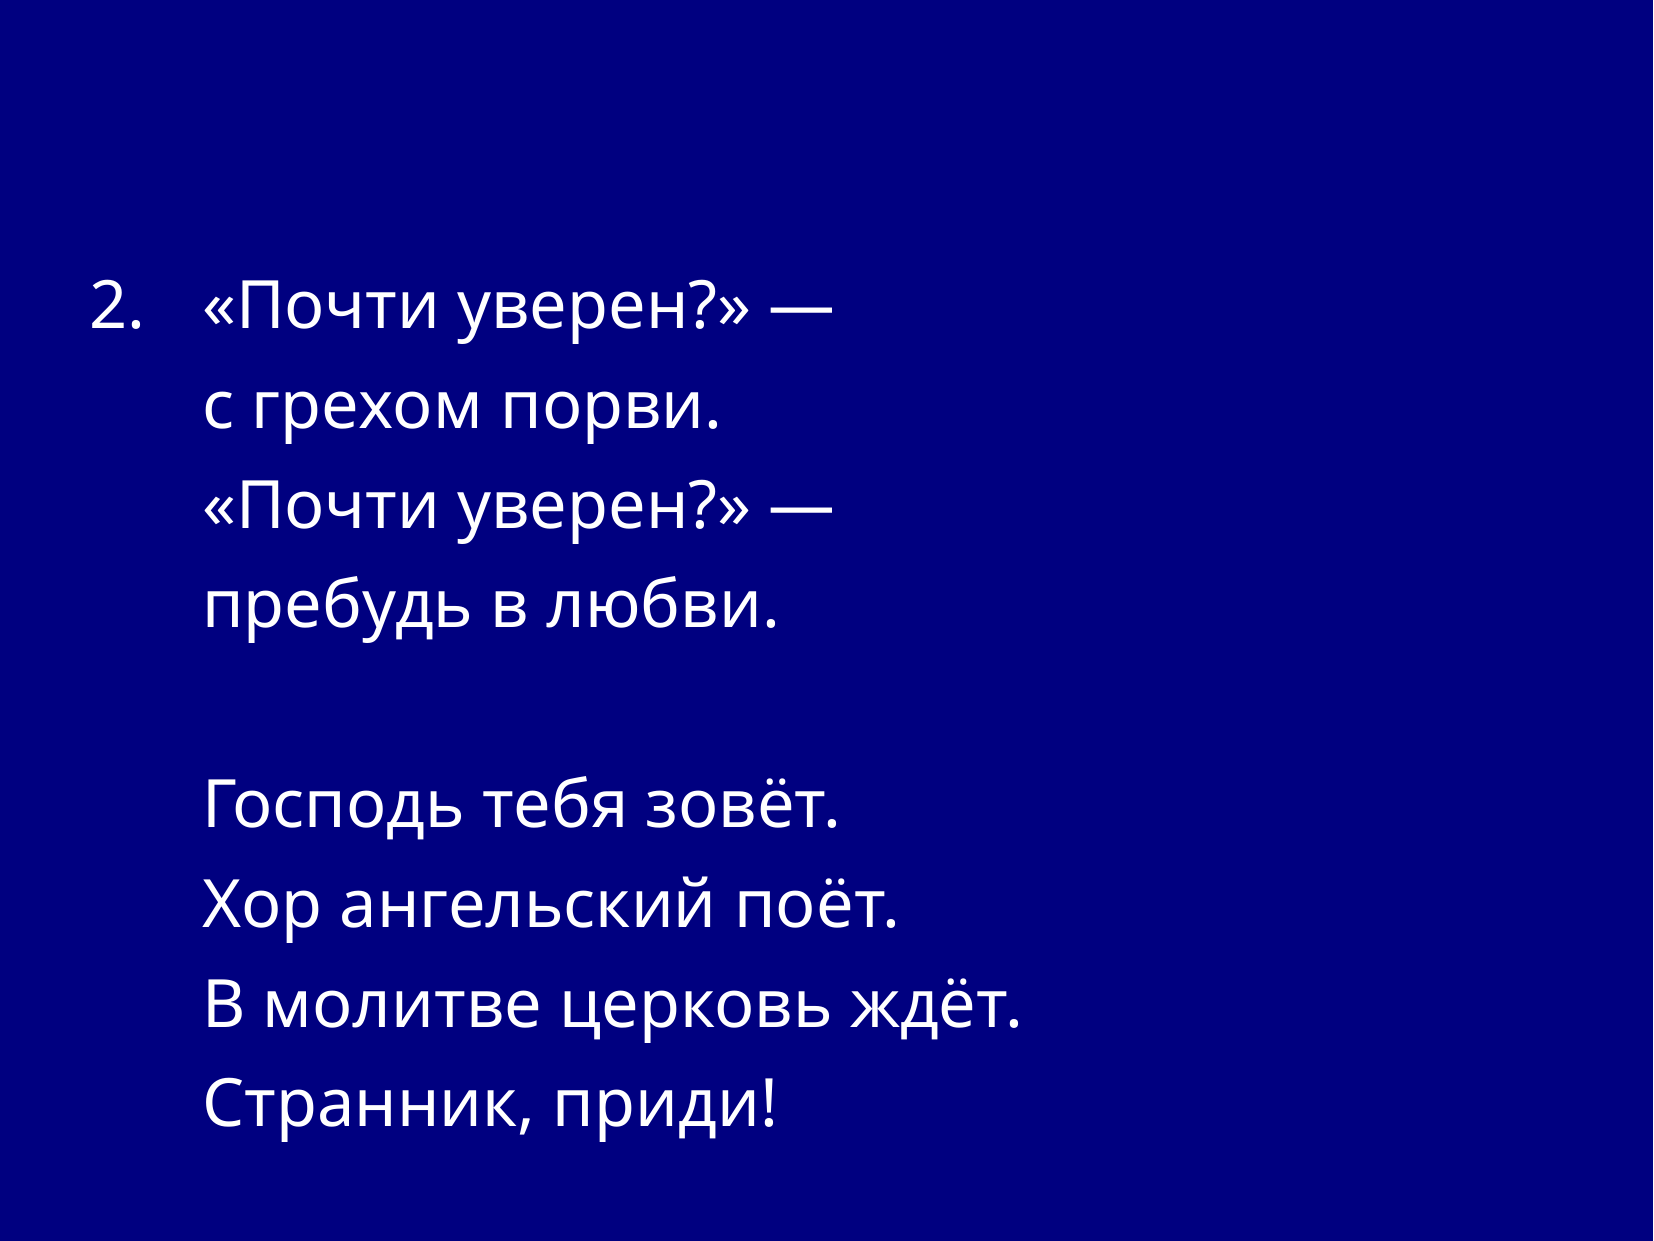

2.	«Почти уверен?» —
	с грехом порви.
	«Почти уверен?» —
	пребудь в любви.
	Господь тебя зовёт.
	Хор ангельский поёт.
	В молитве церковь ждёт.
	Странник, приди!